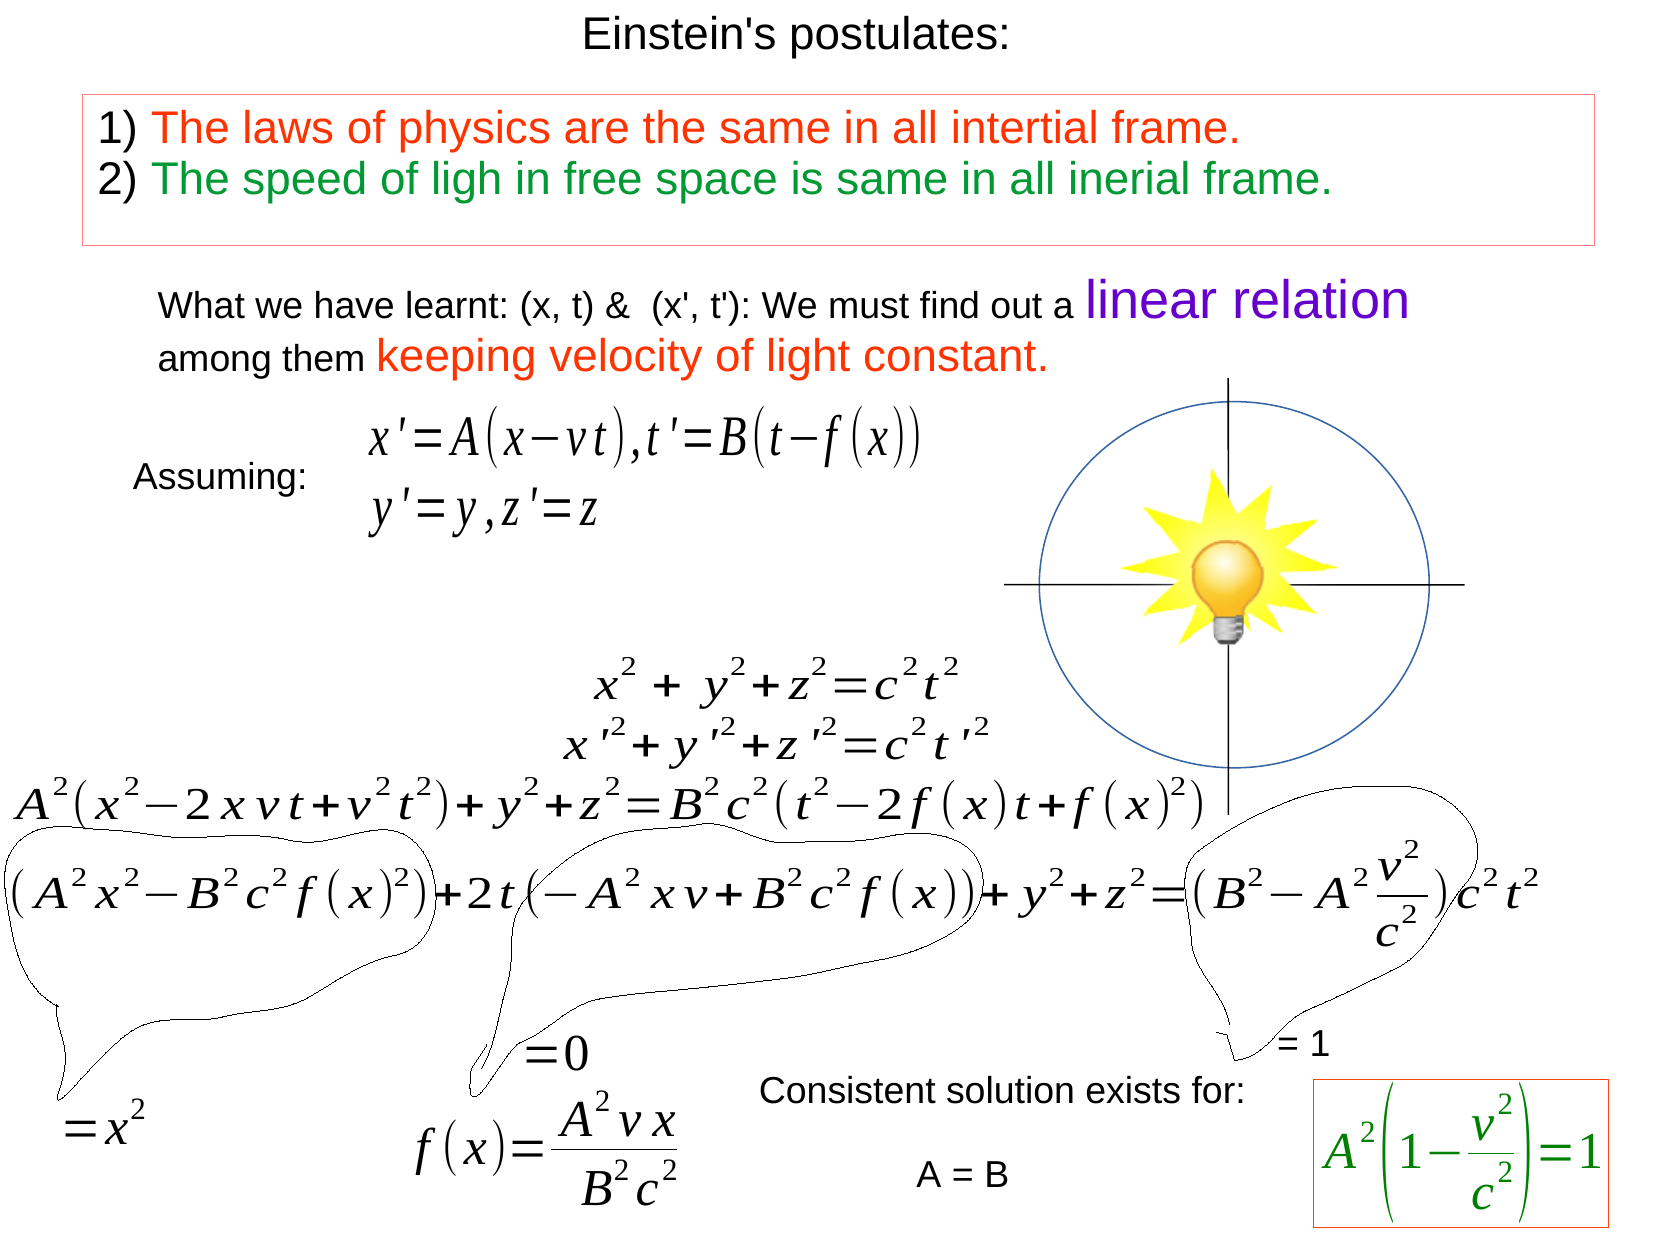

Einstein's postulates:
1) The laws of physics are the same in all intertial frame.
2) The speed of ligh in free space is same in all inerial frame.
What we have learnt: (x, t) & (x', t'): We must find out a linear relation
among them keeping velocity of light constant.
Assuming:
= 1
Consistent solution exists for:
 A = B